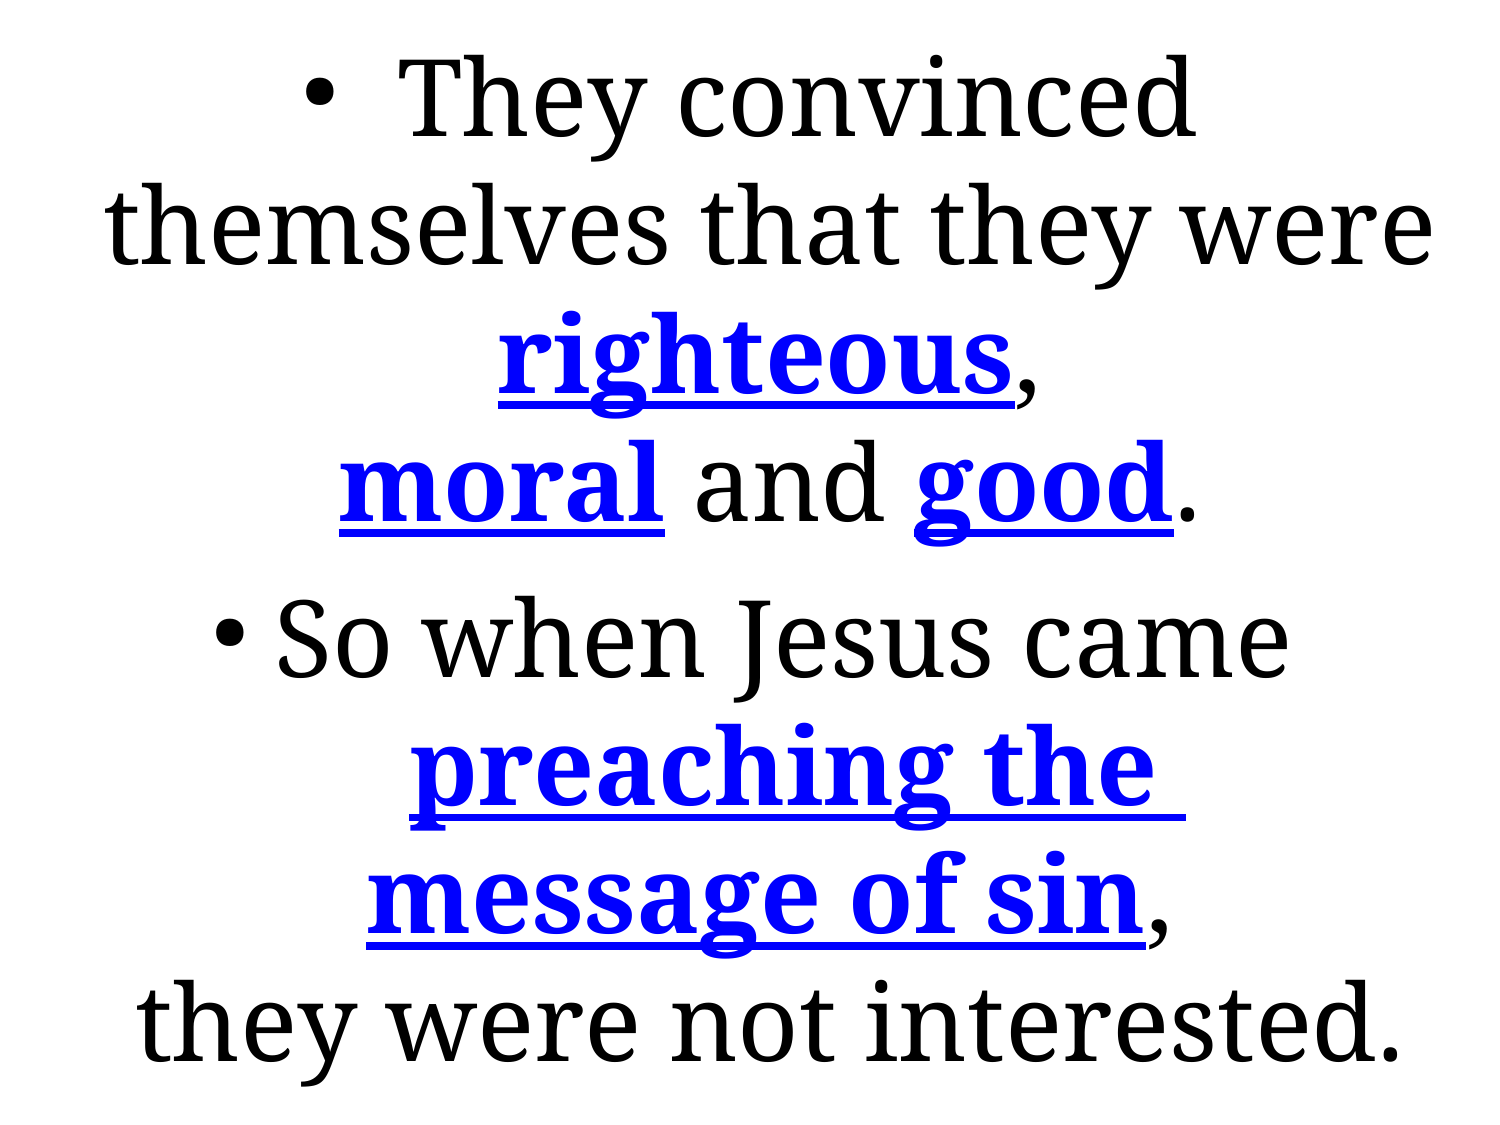

# They convinced themselves that they were righteous, moral and good.
So when Jesus came
 preaching the
message of sin,
they were not interested.